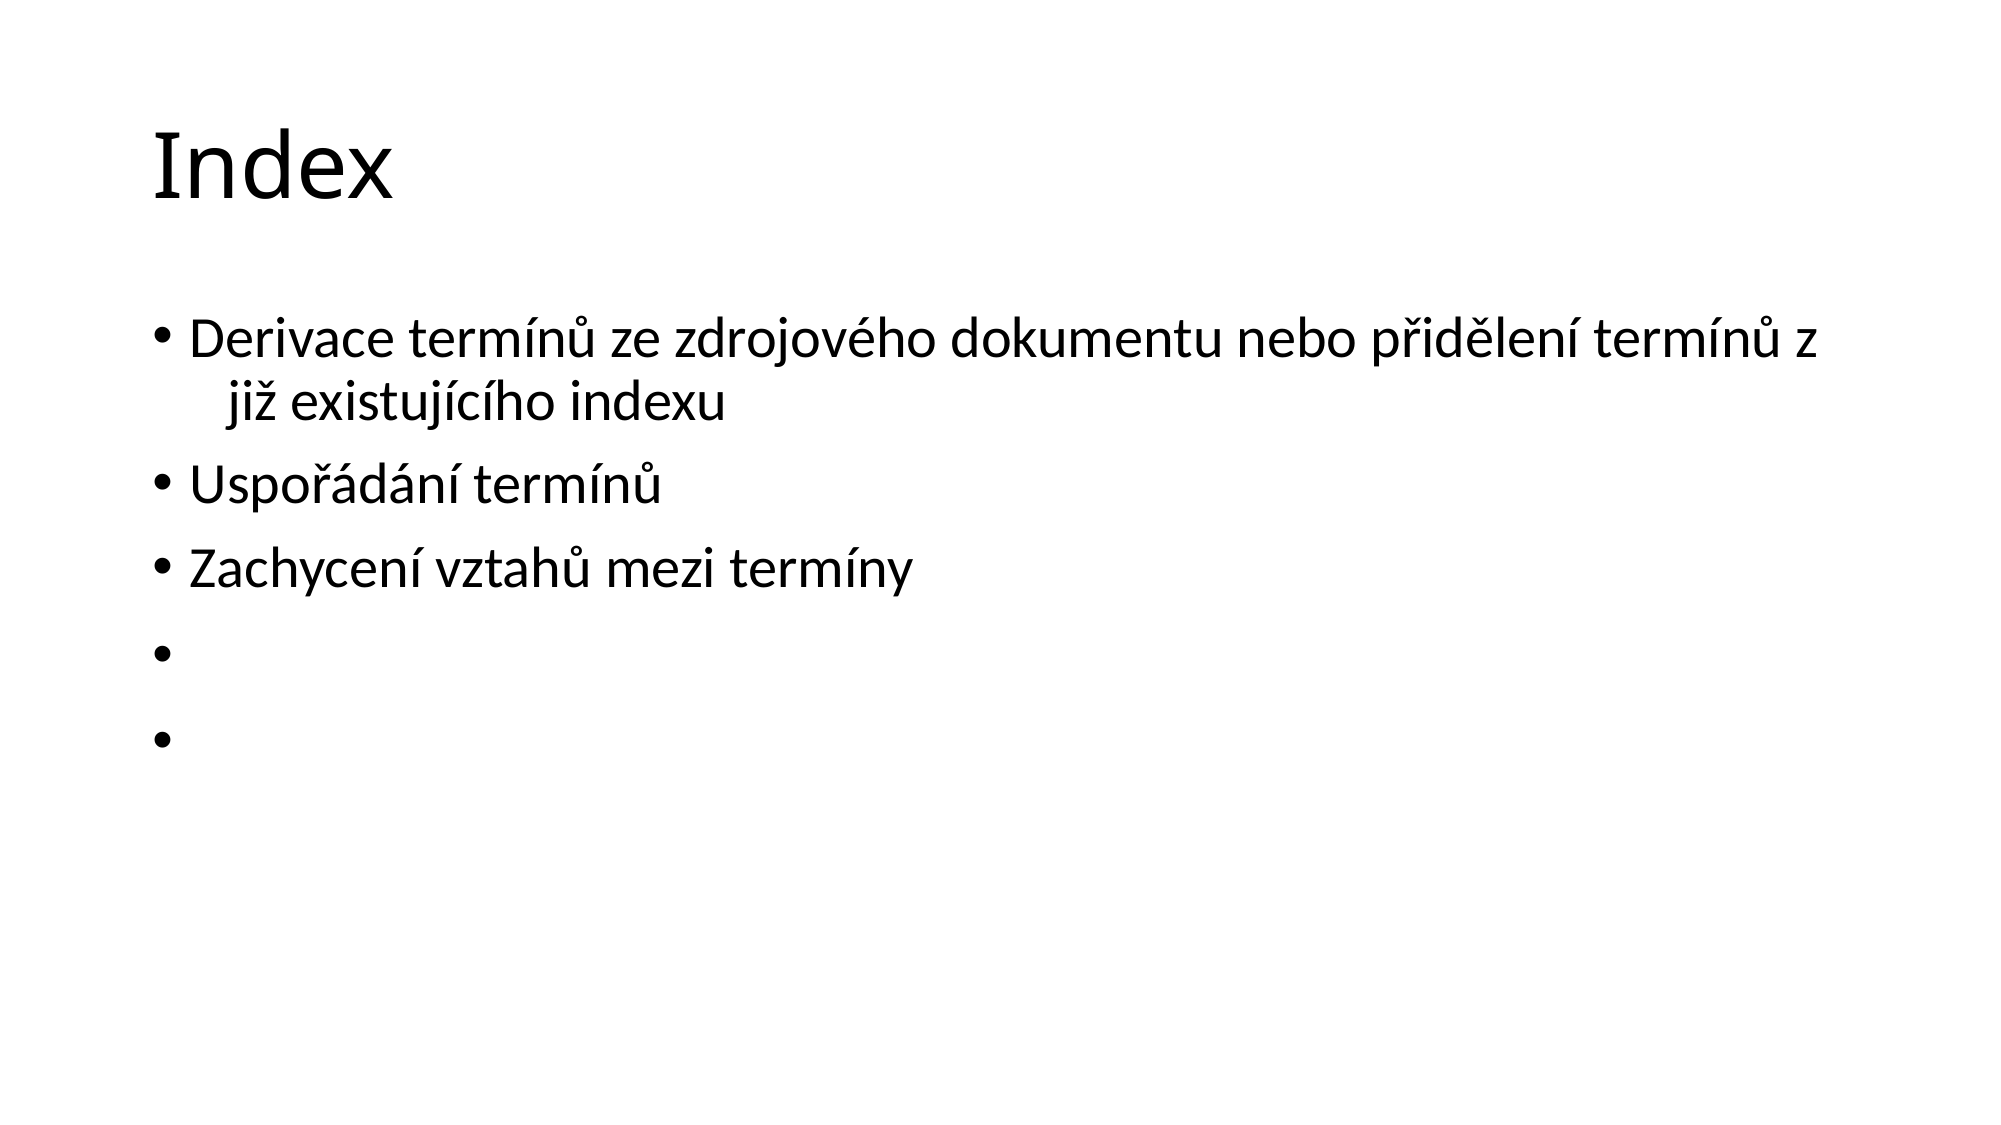

# Index
Derivace termínů ze zdrojového dokumentu nebo přidělení termínů z již existujícího indexu
Uspořádání termínů
Zachycení vztahů mezi termíny